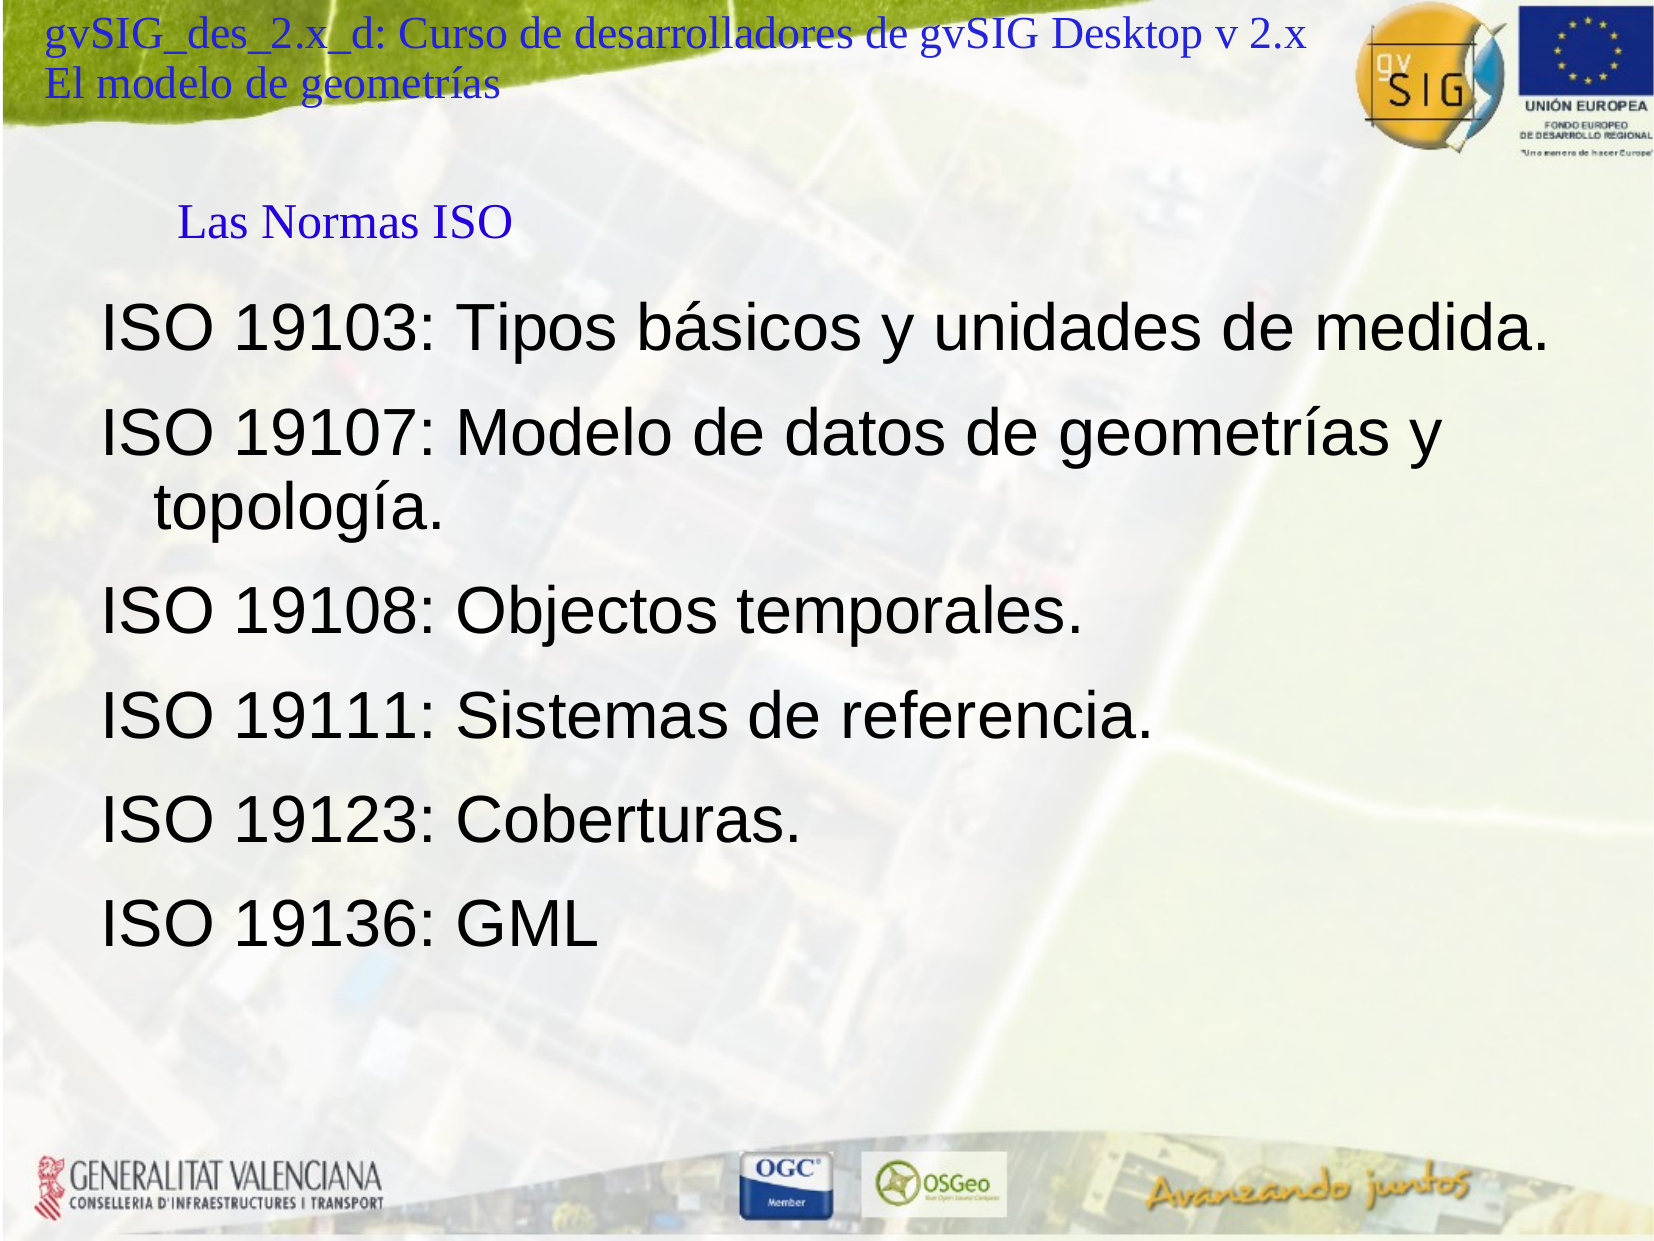

Las Normas ISO
# ISO 19103: Tipos básicos y unidades de medida.
ISO 19107: Modelo de datos de geometrías y topología.
ISO 19108: Objectos temporales.
ISO 19111: Sistemas de referencia.
ISO 19123: Coberturas.
ISO 19136: GML